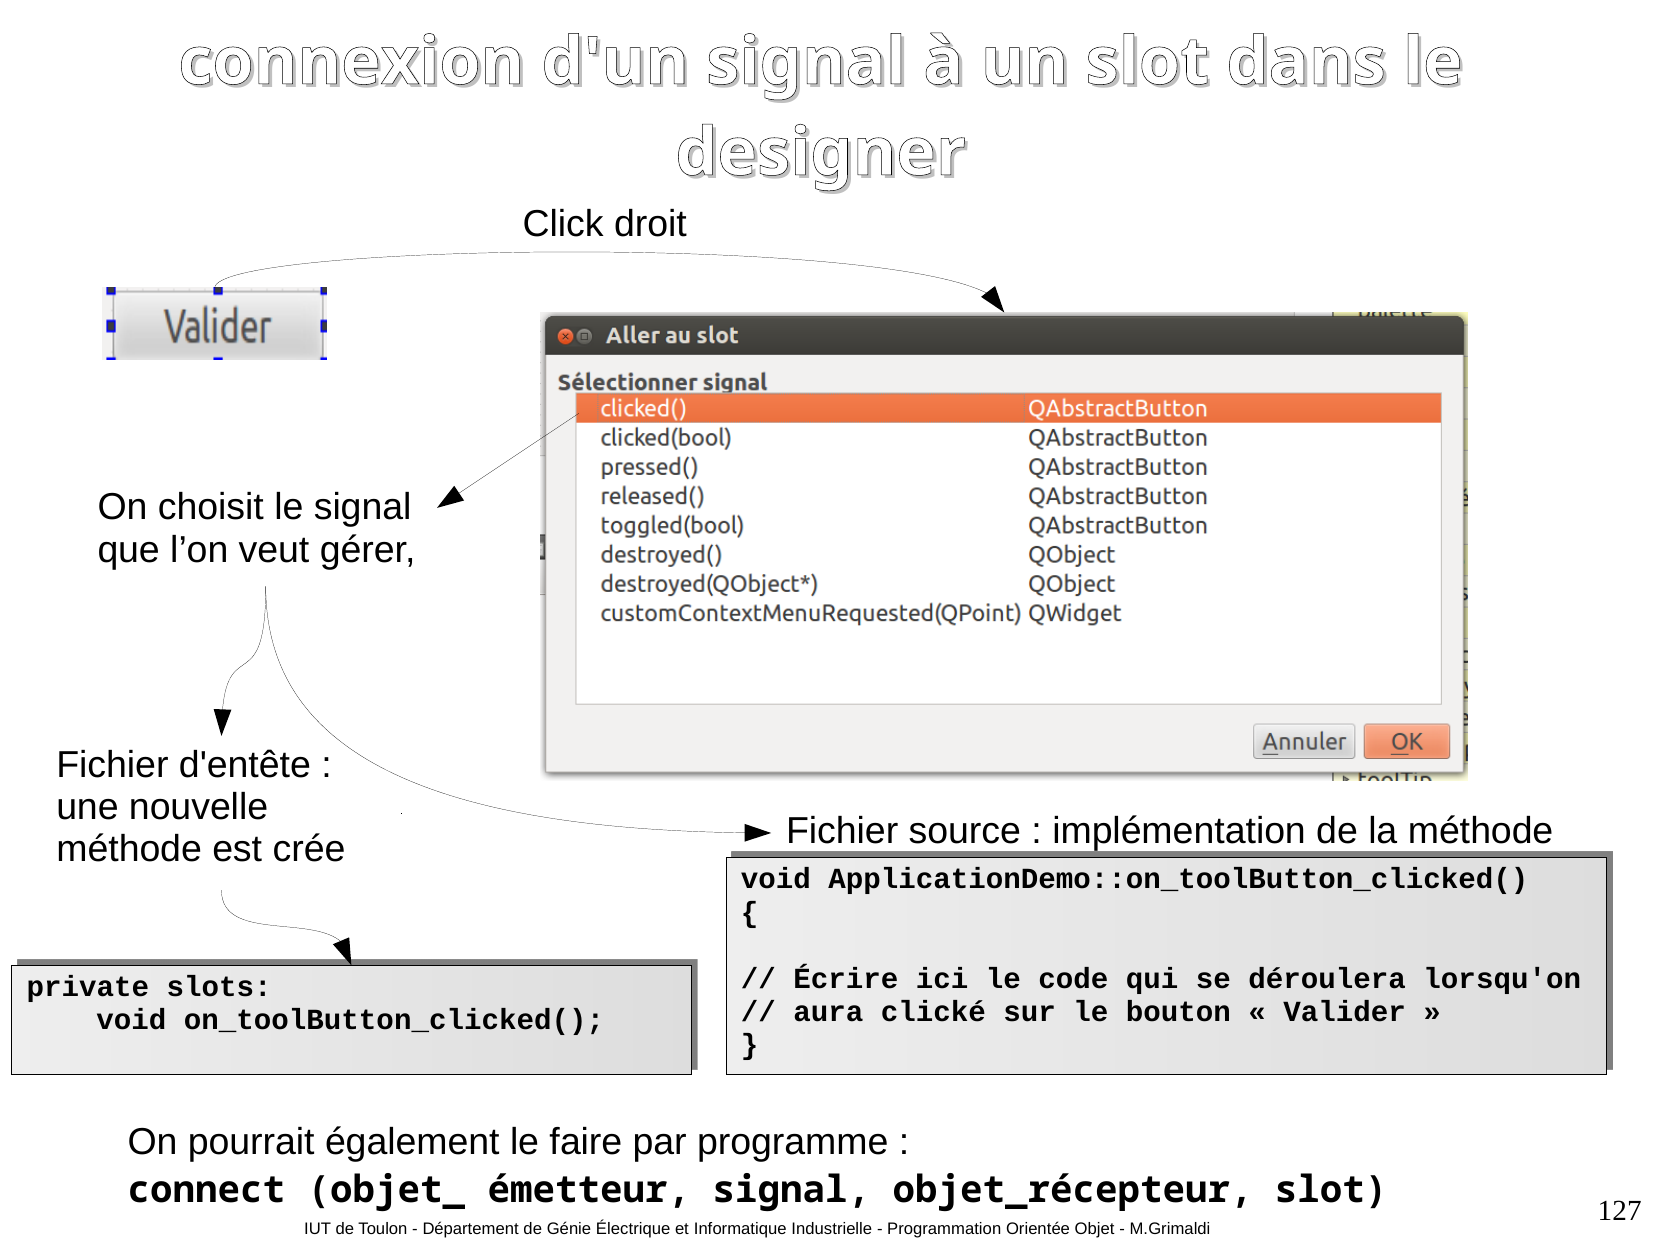

# connexion d'un signal à un slot dans le designer
Click droit
On choisit le signal que l’on veut gérer,
Fichier d'entête : une nouvelle méthode est crée
Fichier source : implémentation de la méthode
void ApplicationDemo::on_toolButton_clicked()
{
// Écrire ici le code qui se déroulera lorsqu'on // aura clické sur le bouton « Valider »
}
private slots:
 void on_toolButton_clicked();
On pourrait également le faire par programme :
connect (objet_ émetteur, signal, objet_récepteur, slot)